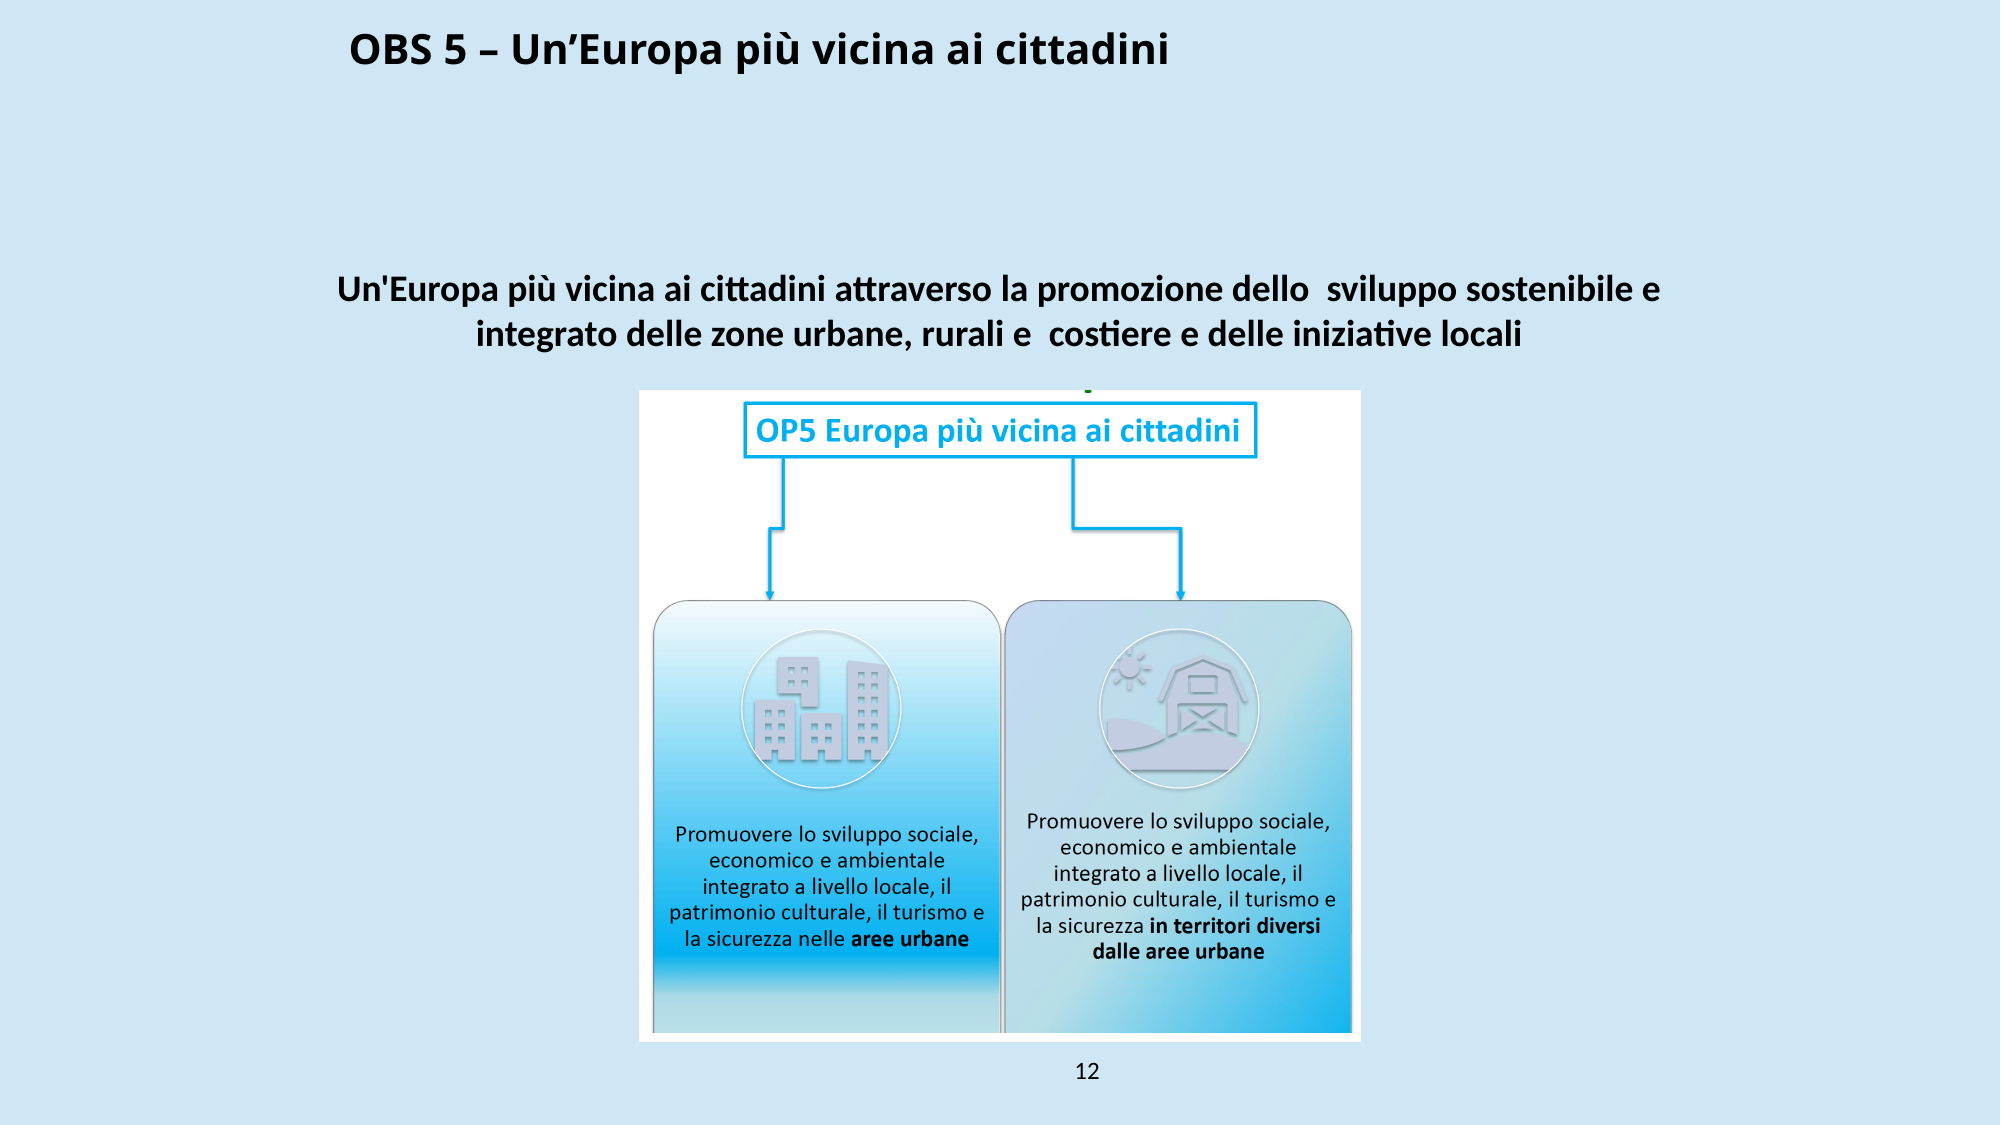

OBS 5 – Un’Europa più vicina ai cittadini
Un'Europa più vicina ai cittadini attraverso la promozione dello sviluppo sostenibile e integrato delle zone urbane, rurali e costiere e delle iniziative locali